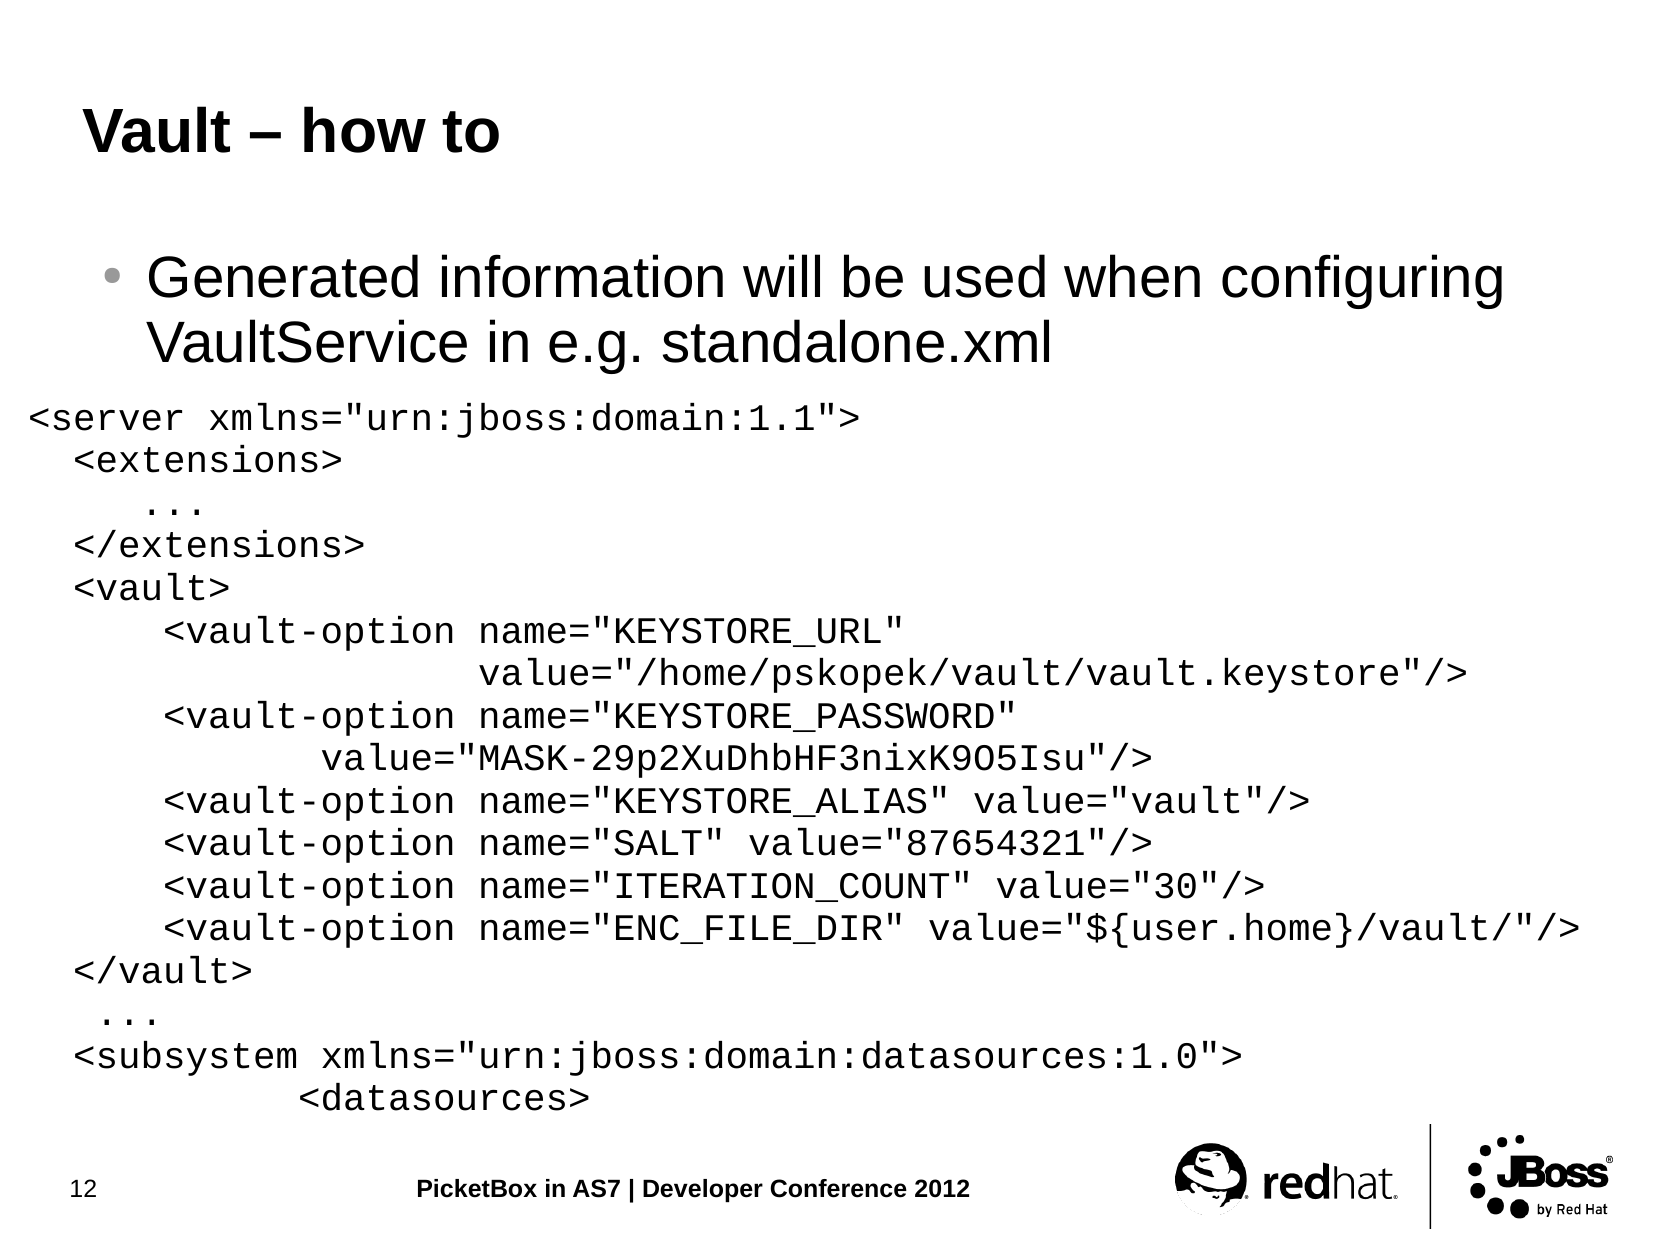

# Vault – how to
Generated information will be used when configuring VaultService in e.g. standalone.xml
<server xmlns="urn:jboss:domain:1.1">
  <extensions>
     ...
  </extensions>
  <vault>
      <vault-option name="KEYSTORE_URL"
 value="/home/pskopek/vault/vault.keystore"/>
      <vault-option name="KEYSTORE_PASSWORD"
 value="MASK-29p2XuDhbHF3nixK9O5Isu"/>
      <vault-option name="KEYSTORE_ALIAS" value="vault"/>
      <vault-option name="SALT" value="87654321"/>
      <vault-option name="ITERATION_COUNT" value="30"/>
      <vault-option name="ENC_FILE_DIR" value="${user.home}/vault/"/>
  </vault>
   ...
  <subsystem xmlns="urn:jboss:domain:datasources:1.0">
            <datasources>